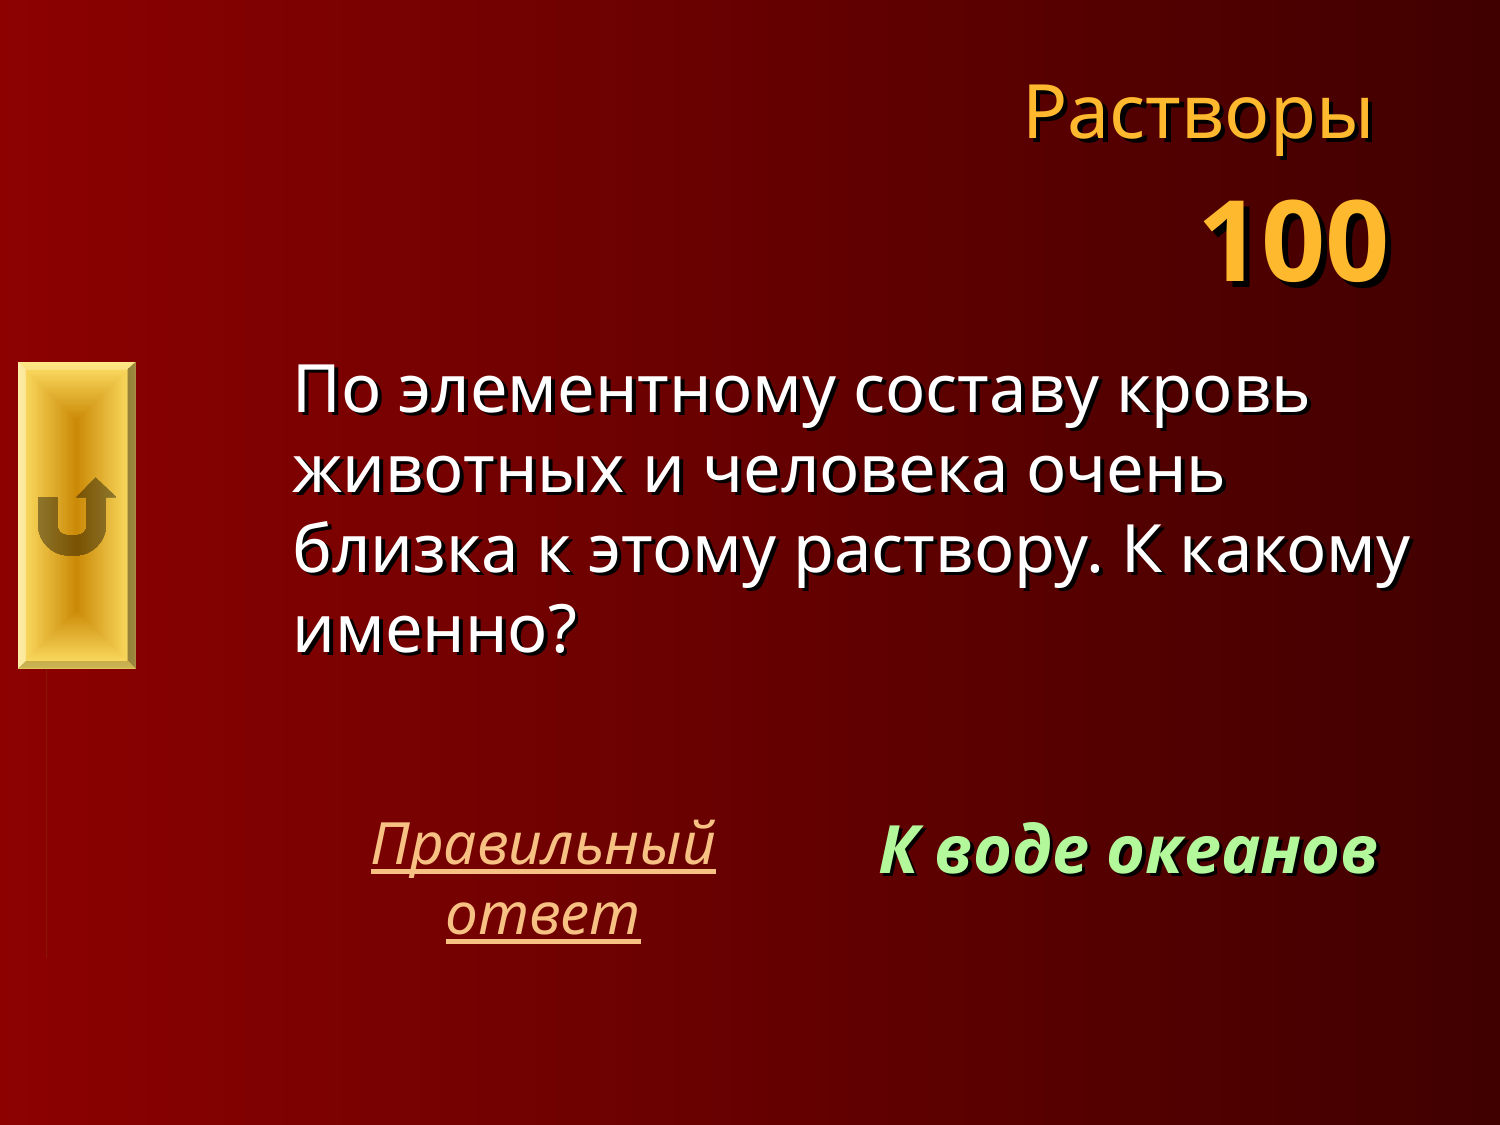

# Растворы
100
По элементному составу кровь животных и человека очень близка к этому раствору. К какому именно?
К воде океанов
Правильный ответ